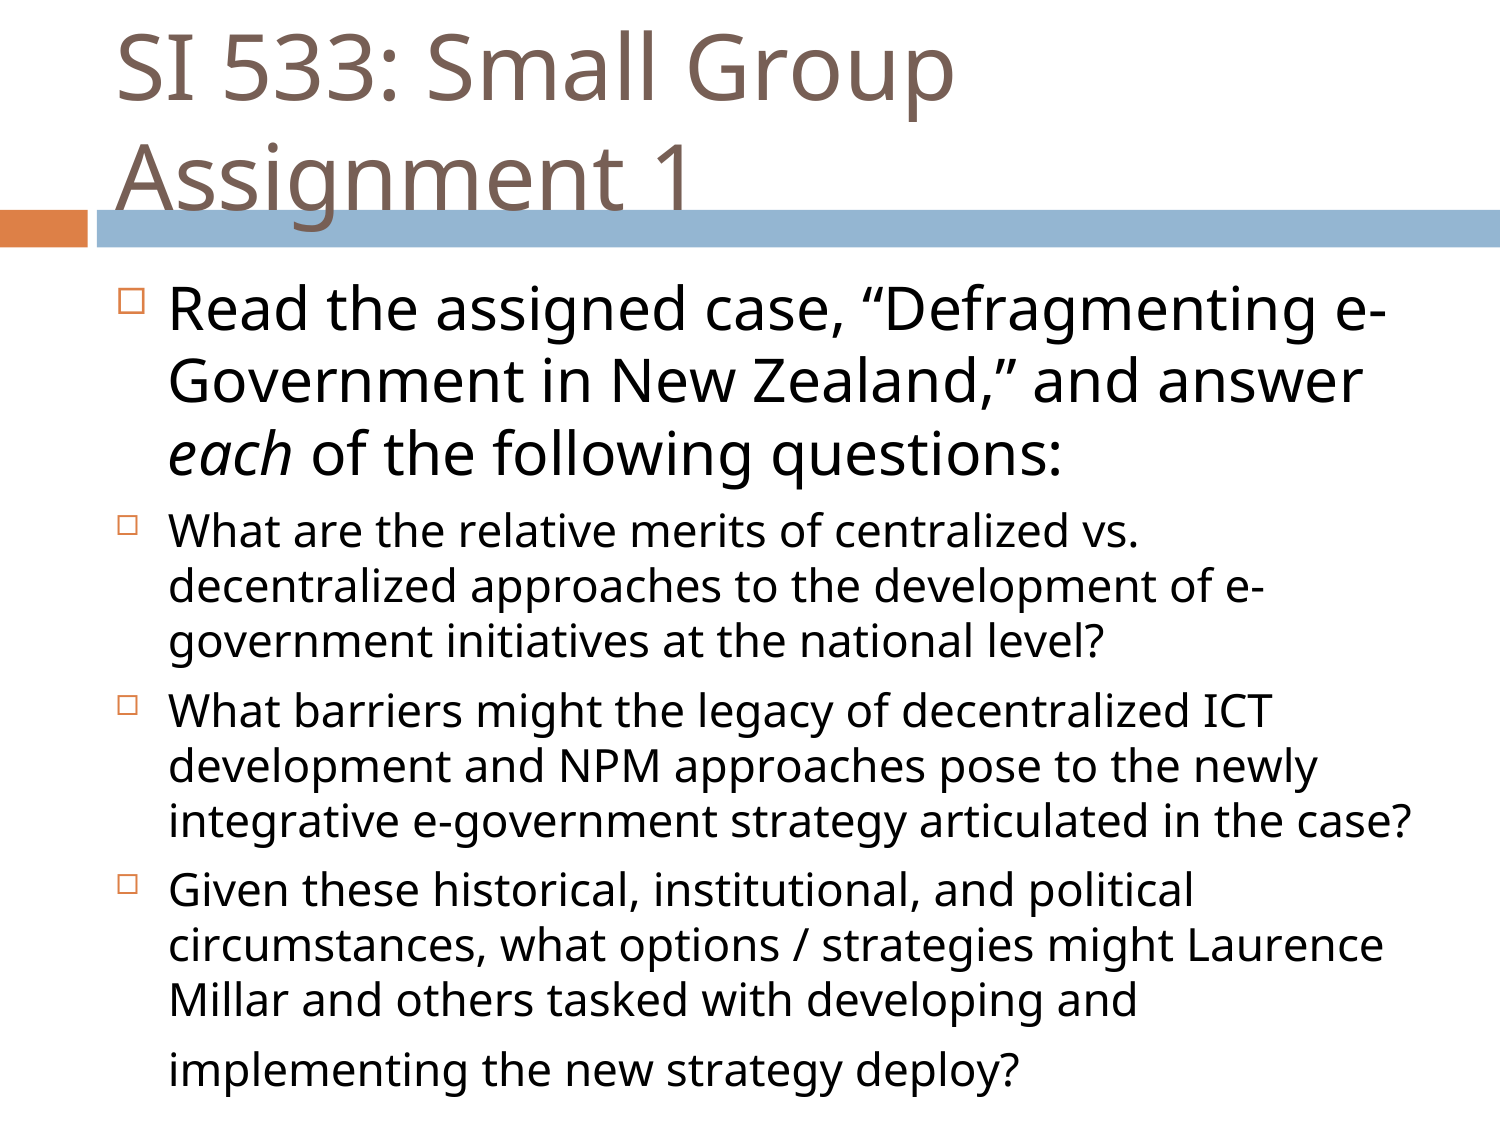

# SI 533: Small Group Assignment 1
Read the assigned case, “Defragmenting e-Government in New Zealand,” and answer each of the following questions:
What are the relative merits of centralized vs. decentralized approaches to the development of e-government initiatives at the national level?
What barriers might the legacy of decentralized ICT development and NPM approaches pose to the newly integrative e-government strategy articulated in the case?
Given these historical, institutional, and political circumstances, what options / strategies might Laurence Millar and others tasked with developing and implementing the new strategy deploy?